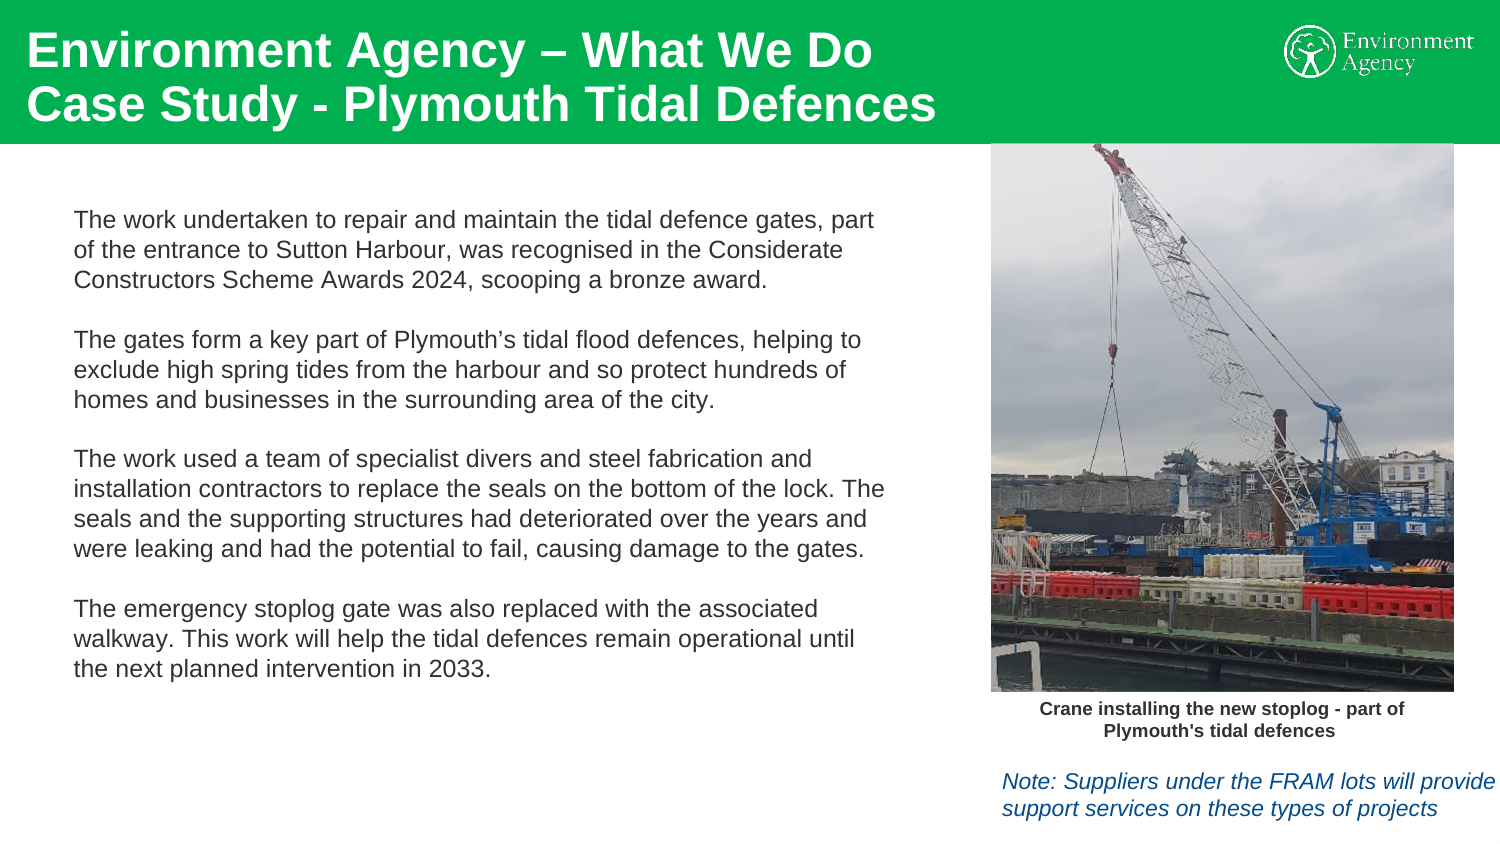

# Environment Agency – What We Do Case Study - Plymouth Tidal Defences
The work undertaken to repair and maintain the tidal defence gates, part of the entrance to Sutton Harbour, was recognised in the Considerate Constructors Scheme Awards 2024, scooping a bronze award.
The gates form a key part of Plymouth’s tidal flood defences, helping to exclude high spring tides from the harbour and so protect hundreds of homes and businesses in the surrounding area of the city.
The work used a team of specialist divers and steel fabrication and installation contractors to replace the seals on the bottom of the lock. The seals and the supporting structures had deteriorated over the years and were leaking and had the potential to fail, causing damage to the gates.
The emergency stoplog gate was also replaced with the associated walkway. This work will help the tidal defences remain operational until the next planned intervention in 2033.
Crane installing the new stoplog - part of Plymouth's tidal defences
Note: Suppliers under the FRAM lots will provide support services on these types of projects